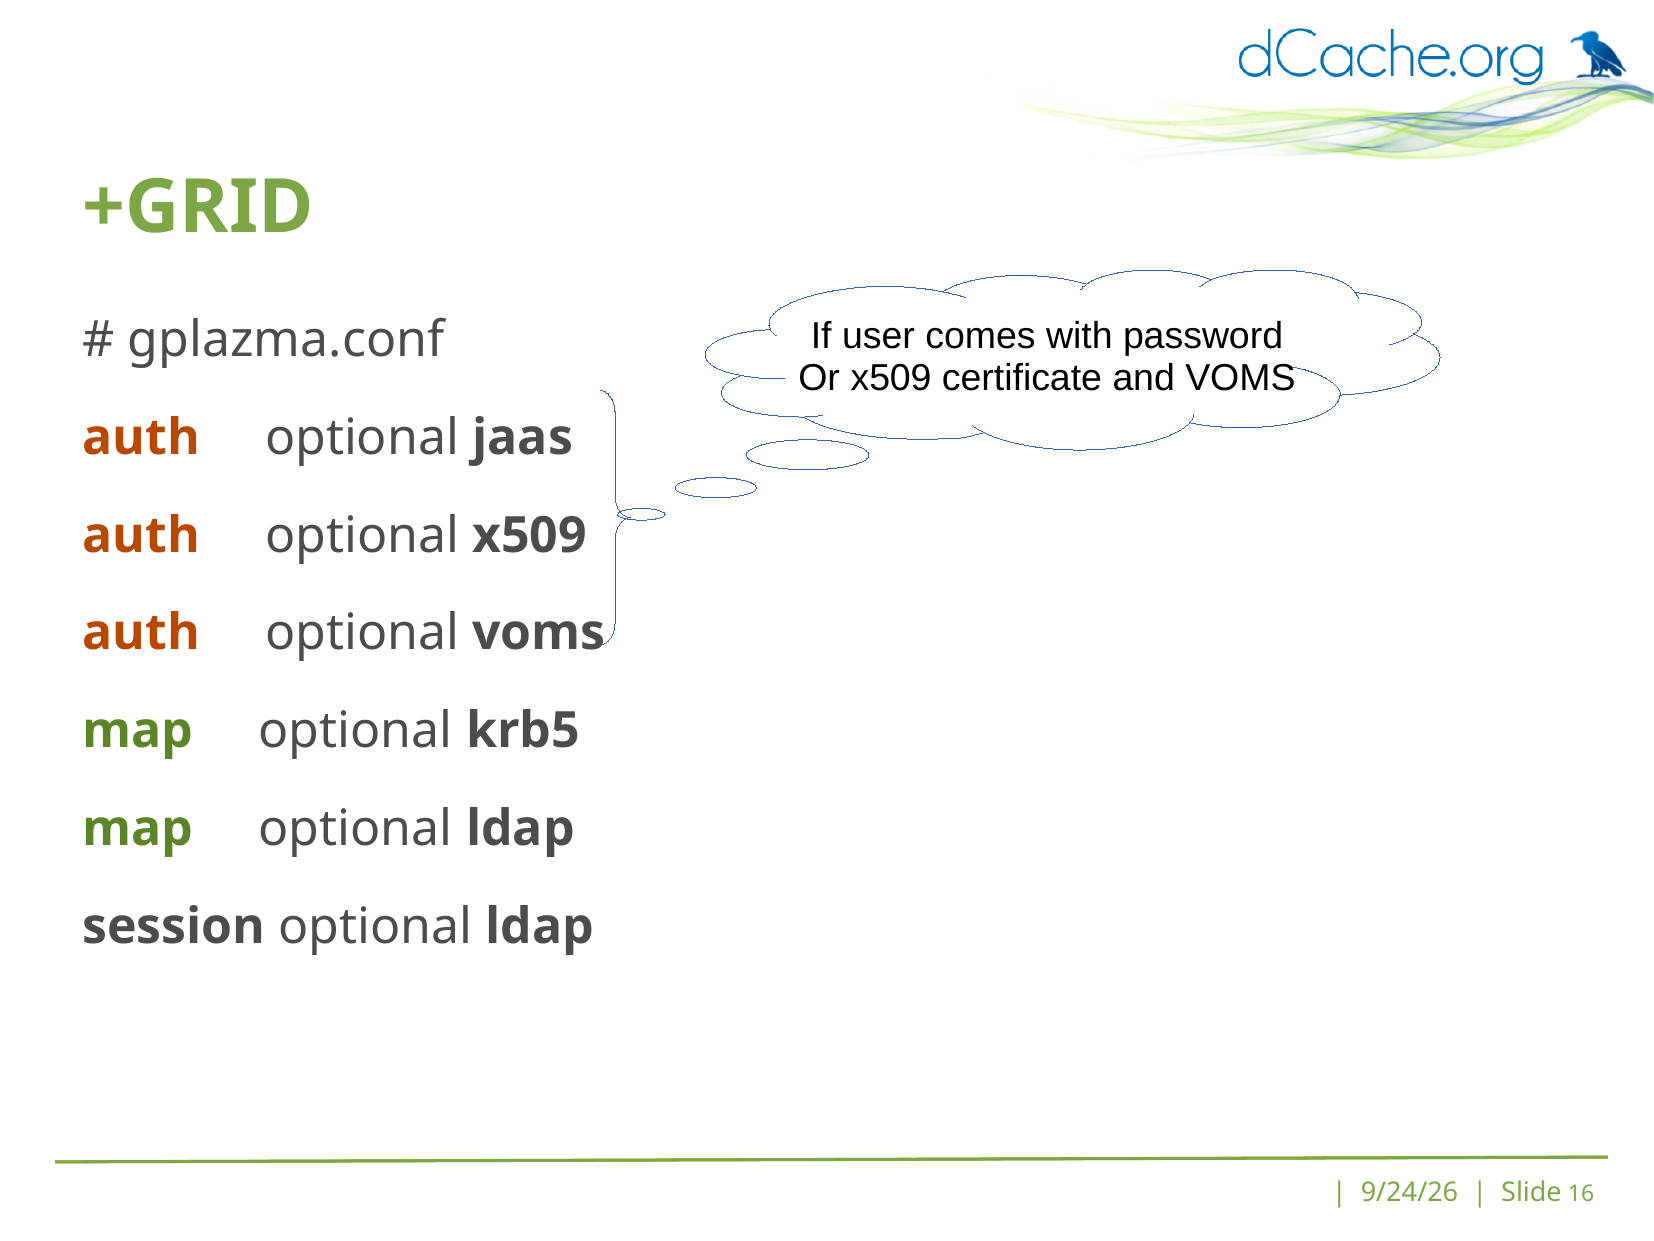

# +GRID
If user comes with password
Or x509 certificate and VOMS
# gplazma.conf
auth optional jaas
auth optional x509
auth optional voms
map optional krb5
map optional ldap
session optional ldap
16